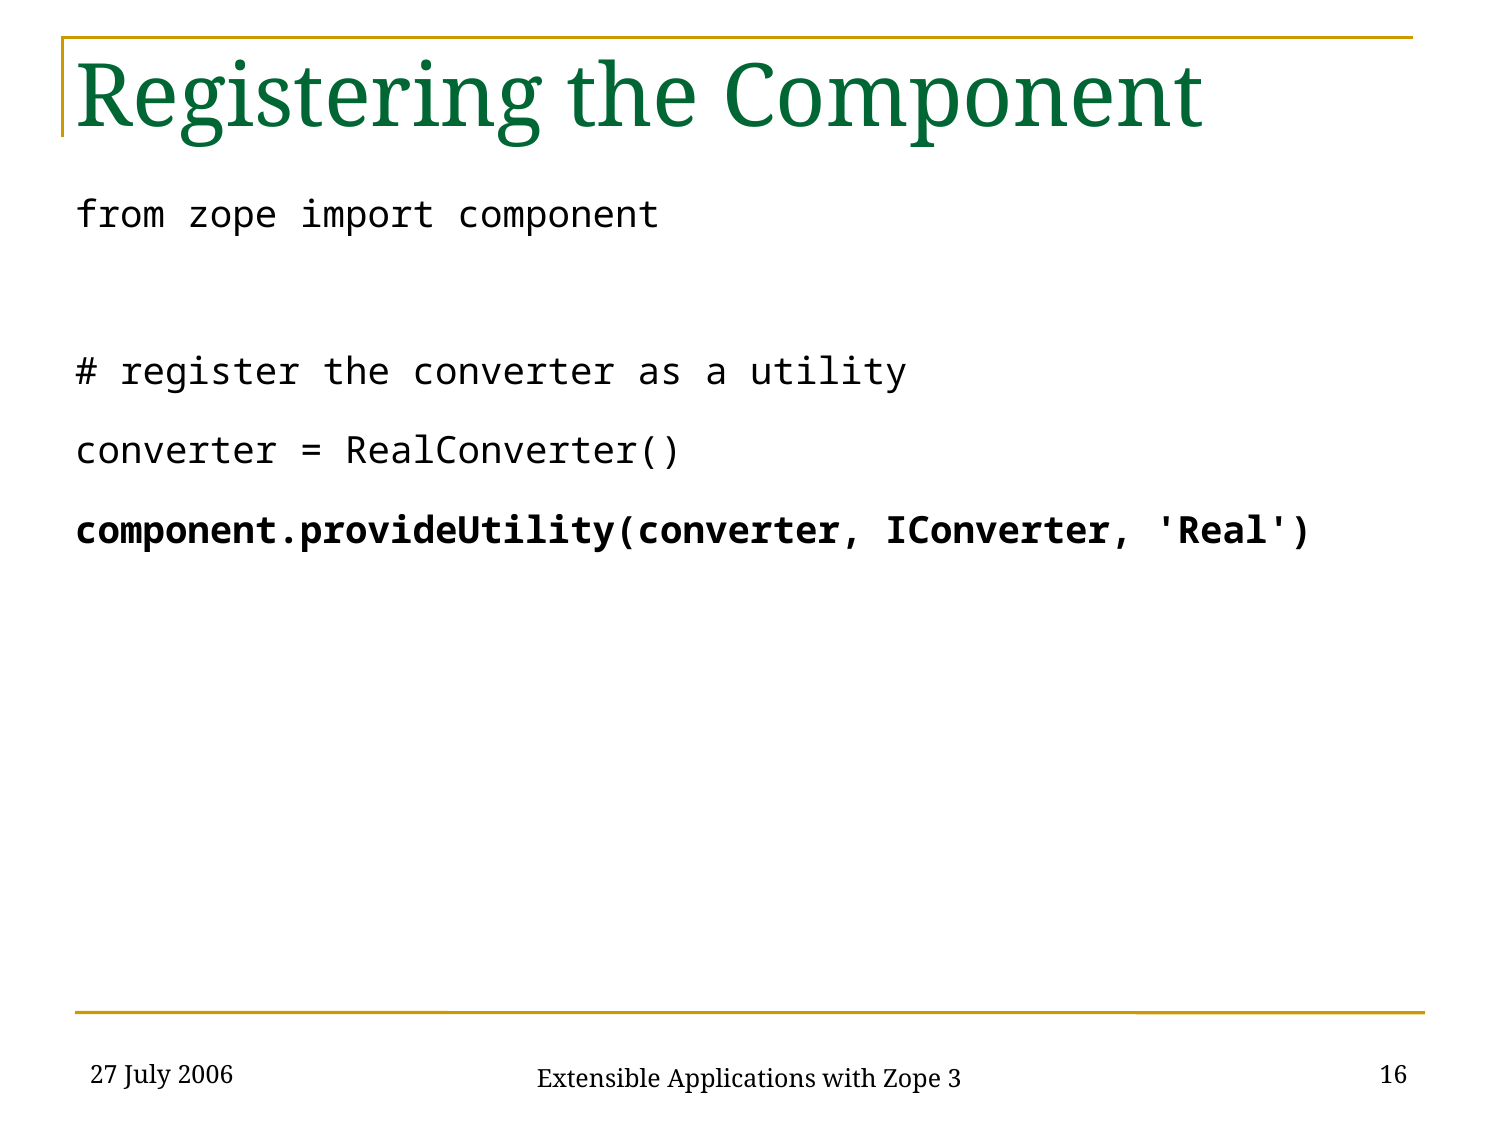

# Registering the Component
from zope import component
# register the converter as a utility
converter = RealConverter()
component.provideUtility(converter, IConverter, 'Real')
Extensible Applications with Zope 3
27 July 2006
16